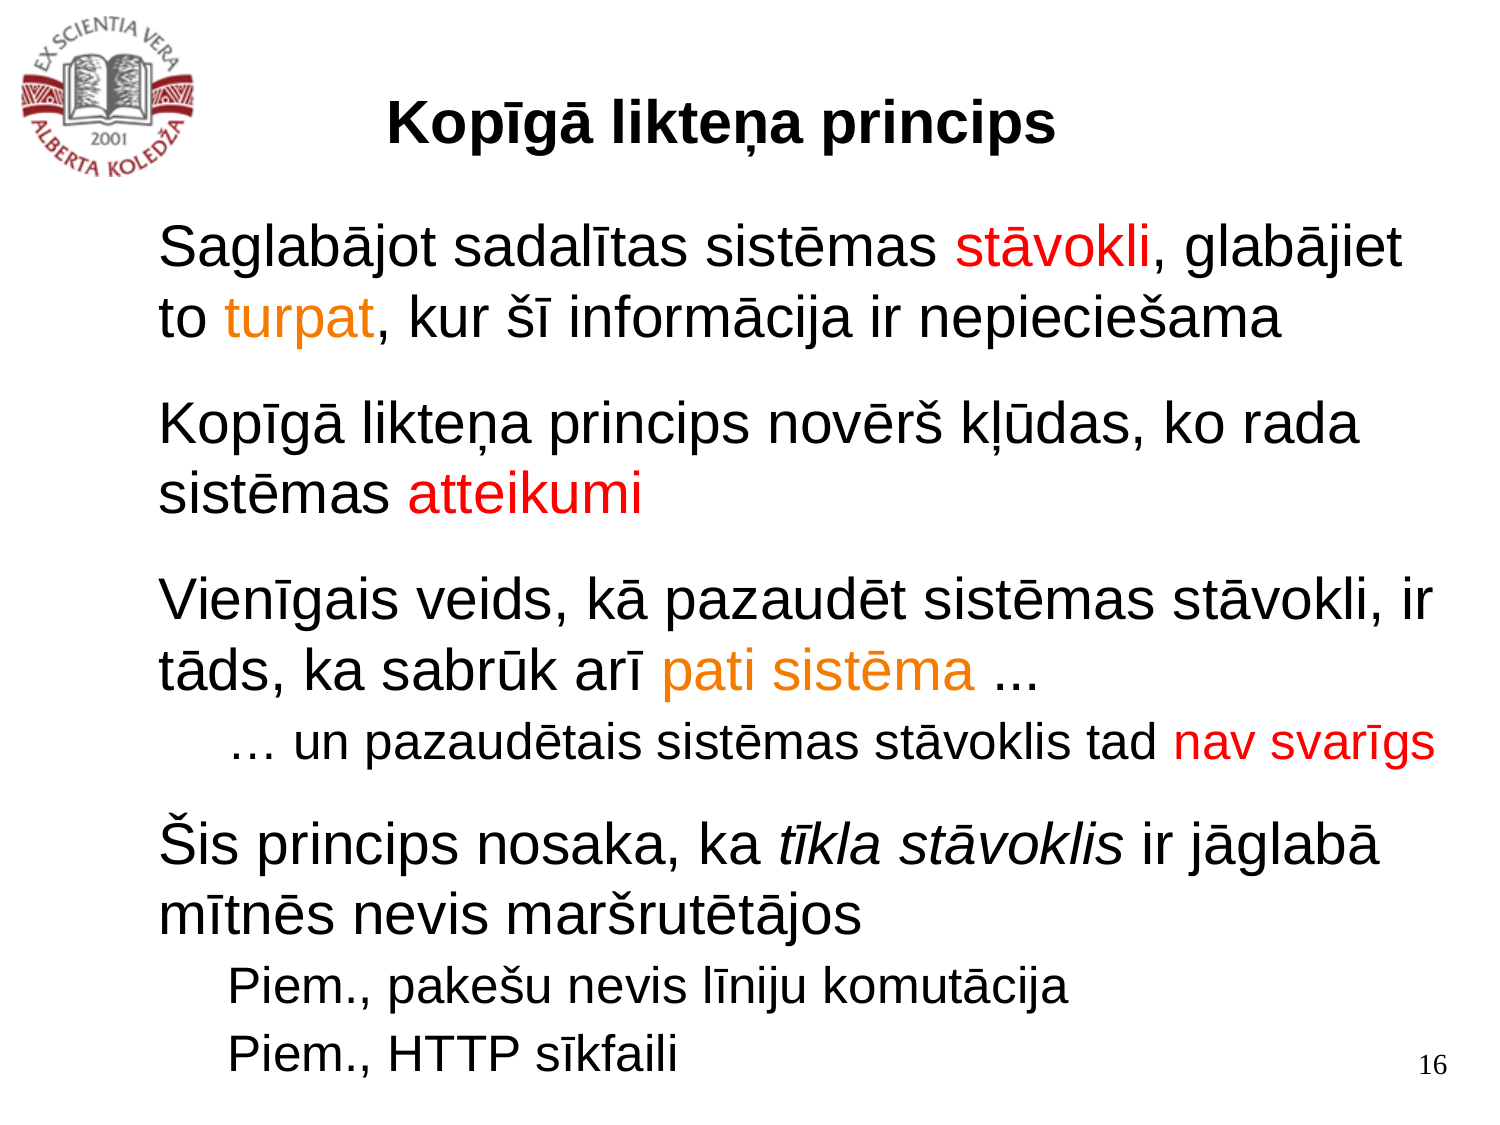

# Kopīgā likteņa princips
Saglabājot sadalītas sistēmas stāvokli, glabājiet to turpat, kur šī informācija ir nepieciešama
Kopīgā likteņa princips novērš kļūdas, ko rada sistēmas atteikumi
Vienīgais veids, kā pazaudēt sistēmas stāvokli, ir tāds, ka sabrūk arī pati sistēma ...
… un pazaudētais sistēmas stāvoklis tad nav svarīgs
Šis princips nosaka, ka tīkla stāvoklis ir jāglabā mītnēs nevis maršrutētājos
Piem., pakešu nevis līniju komutācija
Piem., HTTP sīkfaili
15